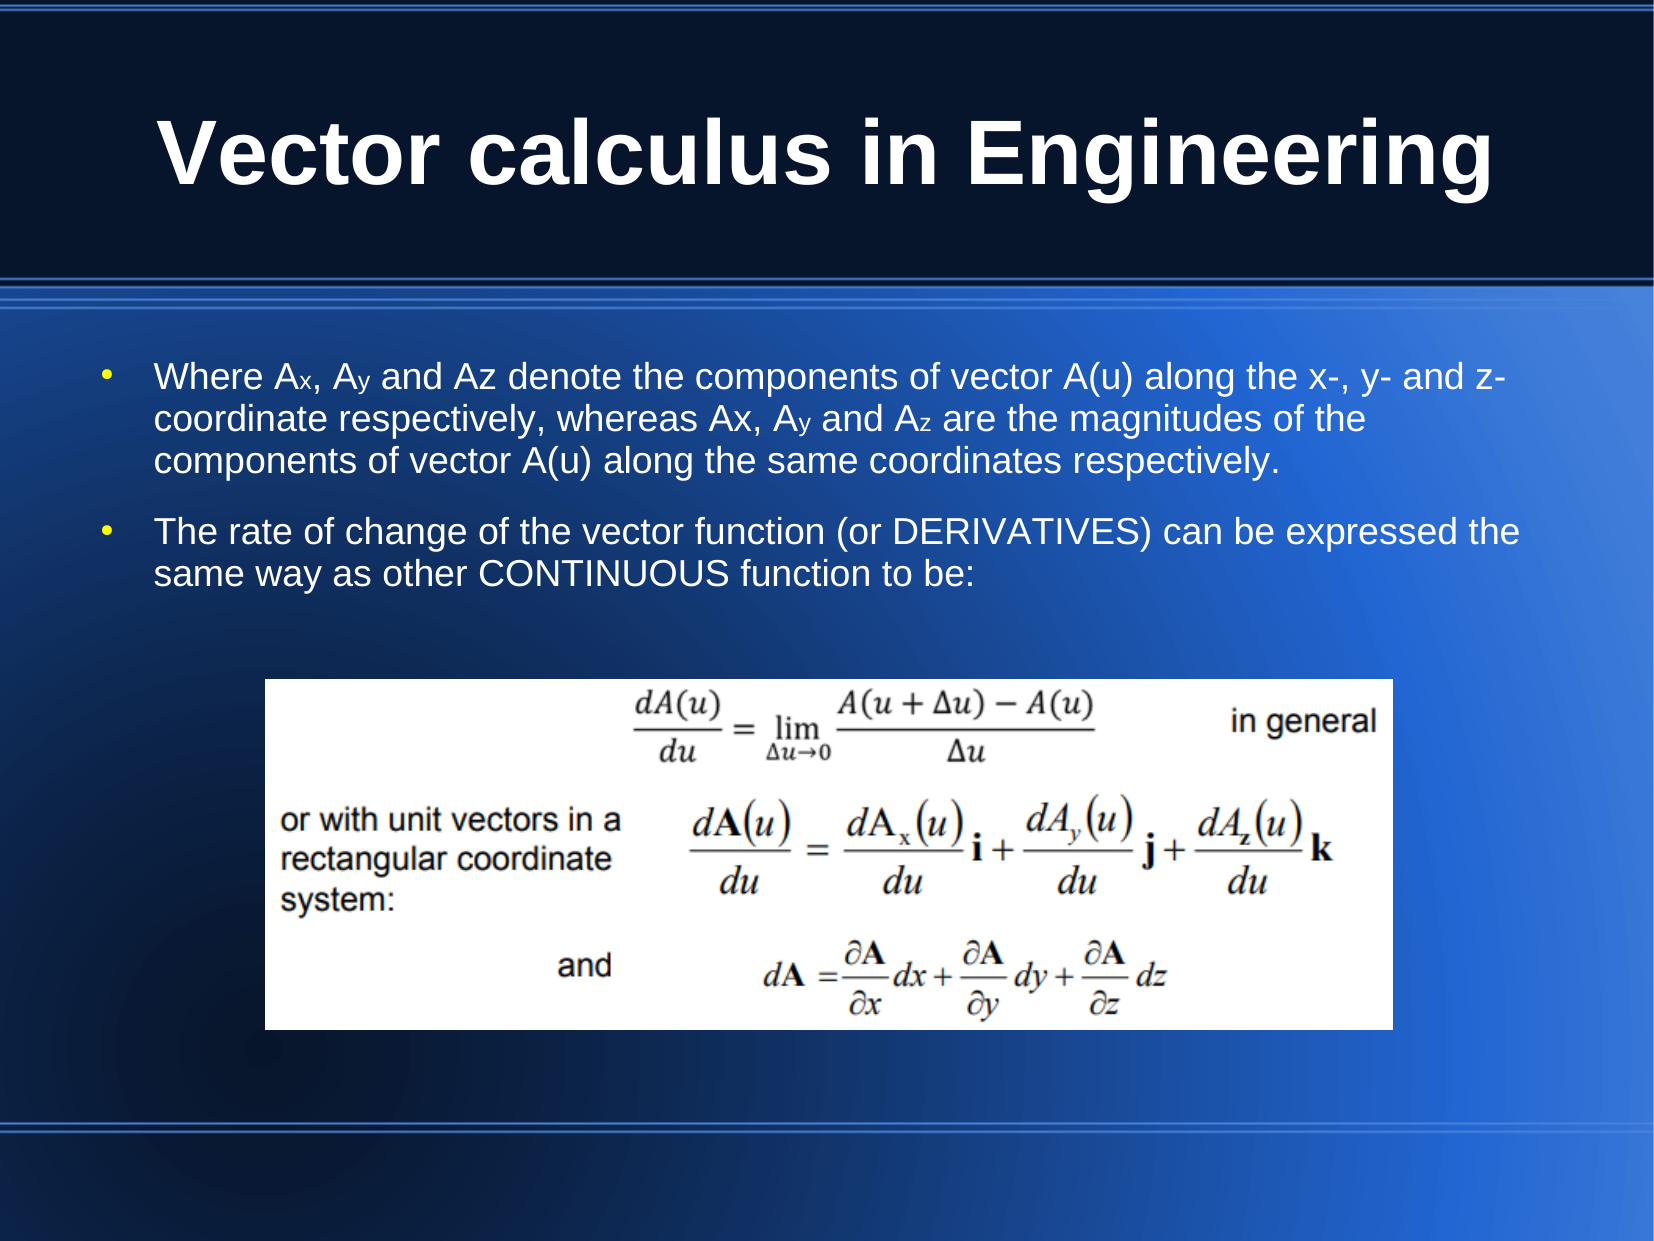

# Vector calculus in Engineering
Where Ax, Ay and Az denote the components of vector A(u) along the x-, y- and z-coordinate respectively, whereas Ax, Ay and Az are the magnitudes of the components of vector A(u) along the same coordinates respectively.
The rate of change of the vector function (or DERIVATIVES) can be expressed the same way as other CONTINUOUS function to be: